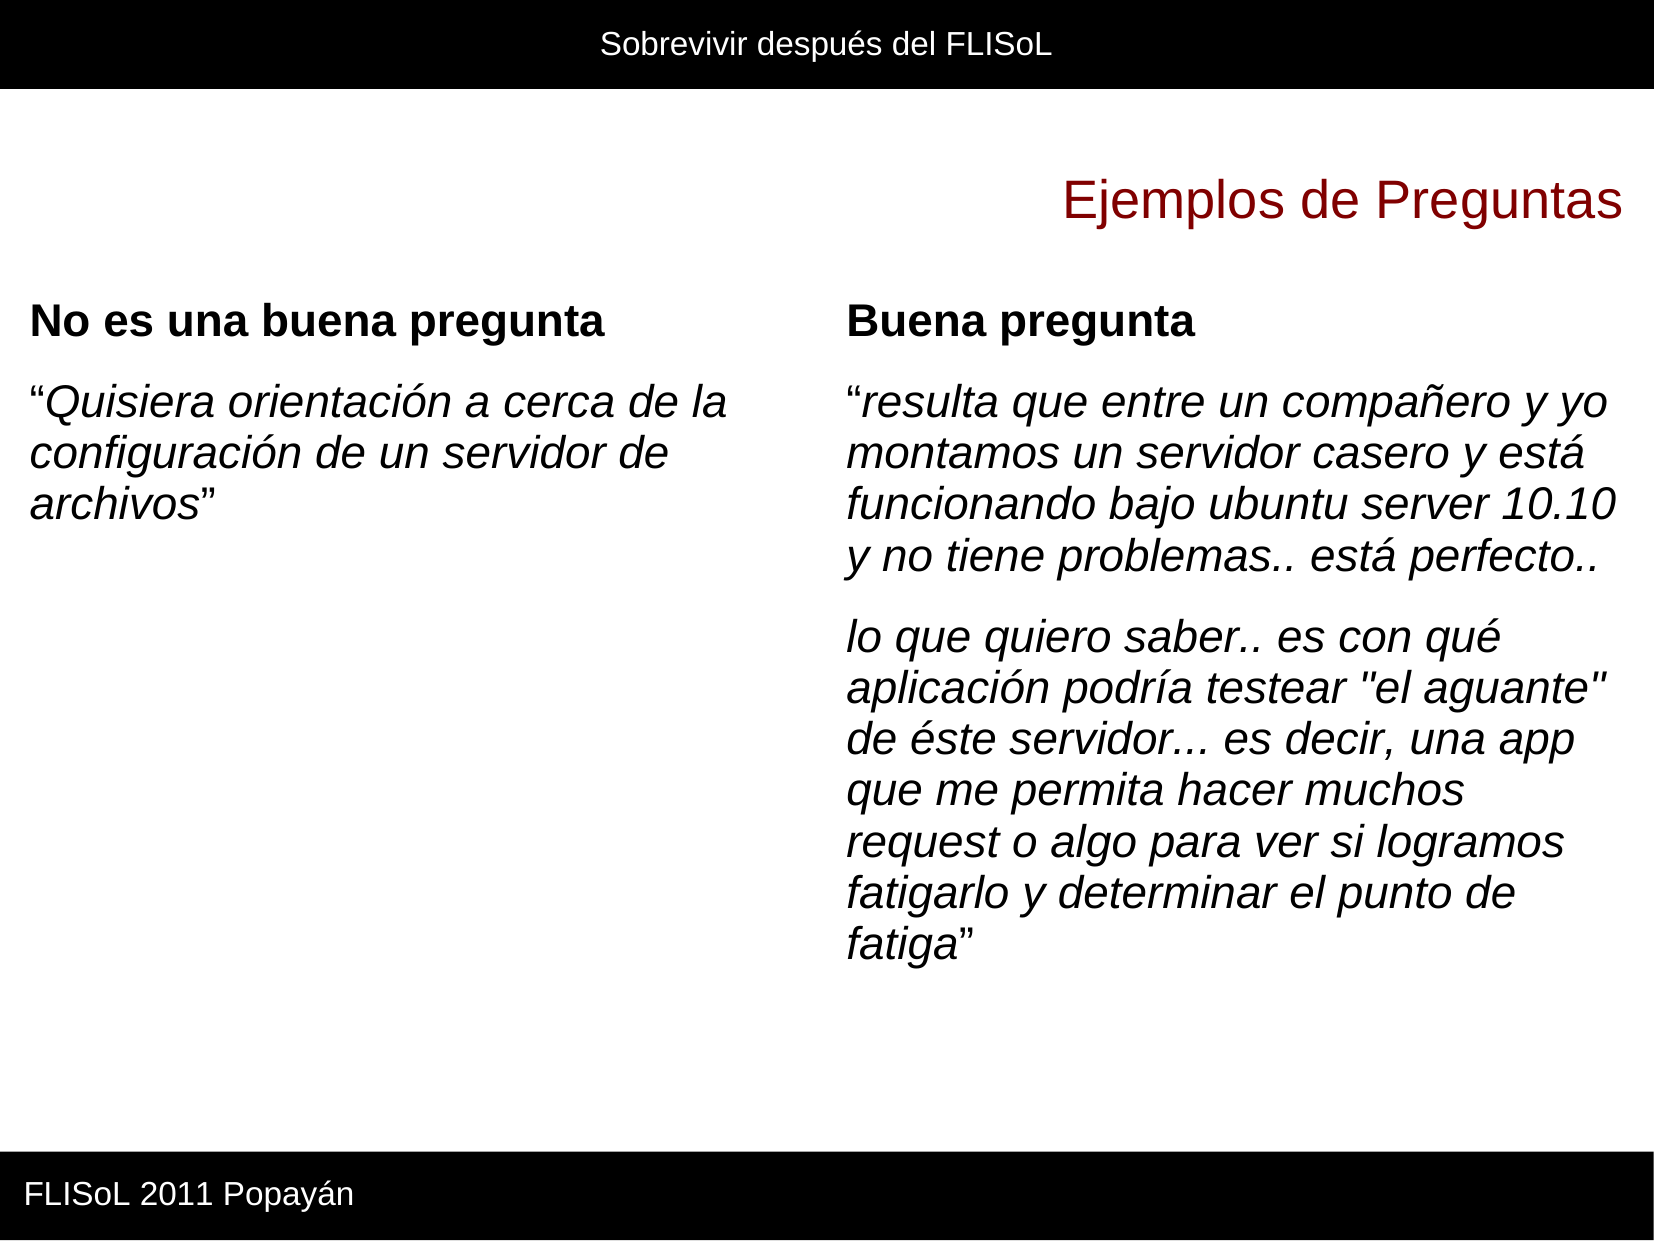

# Ejemplos de Preguntas
No es una buena pregunta
“Quisiera orientación a cerca de la configuración de un servidor de archivos”
Buena pregunta
“resulta que entre un compañero y yo montamos un servidor casero y está funcionando bajo ubuntu server 10.10 y no tiene problemas.. está perfecto..
lo que quiero saber.. es con qué aplicación podría testear "el aguante" de éste servidor... es decir, una app que me permita hacer muchos request o algo para ver si logramos fatigarlo y determinar el punto de fatiga”